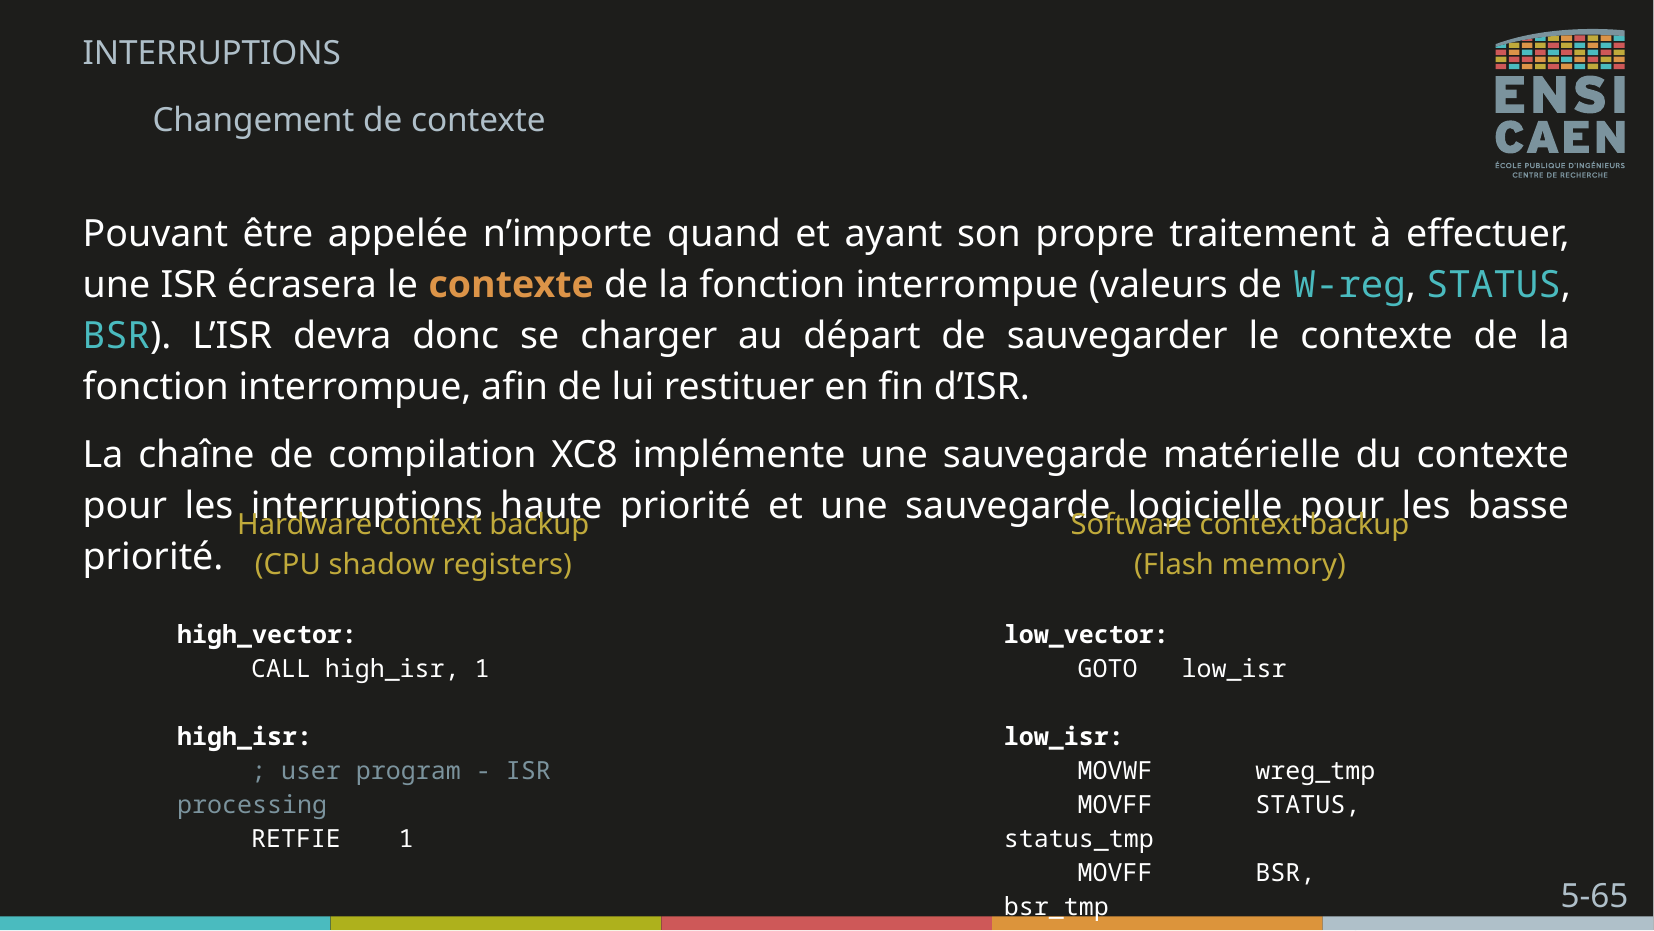

# INTERRUPTIONS Changement de contexte
Pouvant être appelée n’importe quand et ayant son propre traitement à effectuer, une ISR écrasera le contexte de la fonction interrompue (valeurs de W-reg, STATUS, BSR). L’ISR devra donc se charger au départ de sauvegarder le contexte de la fonction interrompue, afin de lui restituer en fin d’ISR.
La chaîne de compilation XC8 implémente une sauvegarde matérielle du contexte pour les interruptions haute priorité et une sauvegarde logicielle pour les basse priorité.
Software context backup
(Flash memory)
low_vector:
	GOTO	 low_isr
low_isr:
	MOVWF	 wreg_tmp
	MOVFF	 STATUS, status_tmp
	MOVFF	 BSR, bsr_tmp
	; user program - ISR processing
	MOVFF	 bsr_tmp, BSR
	MOVFF	 status_tmp, STATUS
	MOVF	 wreg_tmp, W
	RETFIE
Hardware context backup
(CPU shadow registers)
high_vector:
	CALL	high_isr, 1
high_isr:
	; user program - ISR processing
	RETFIE	1